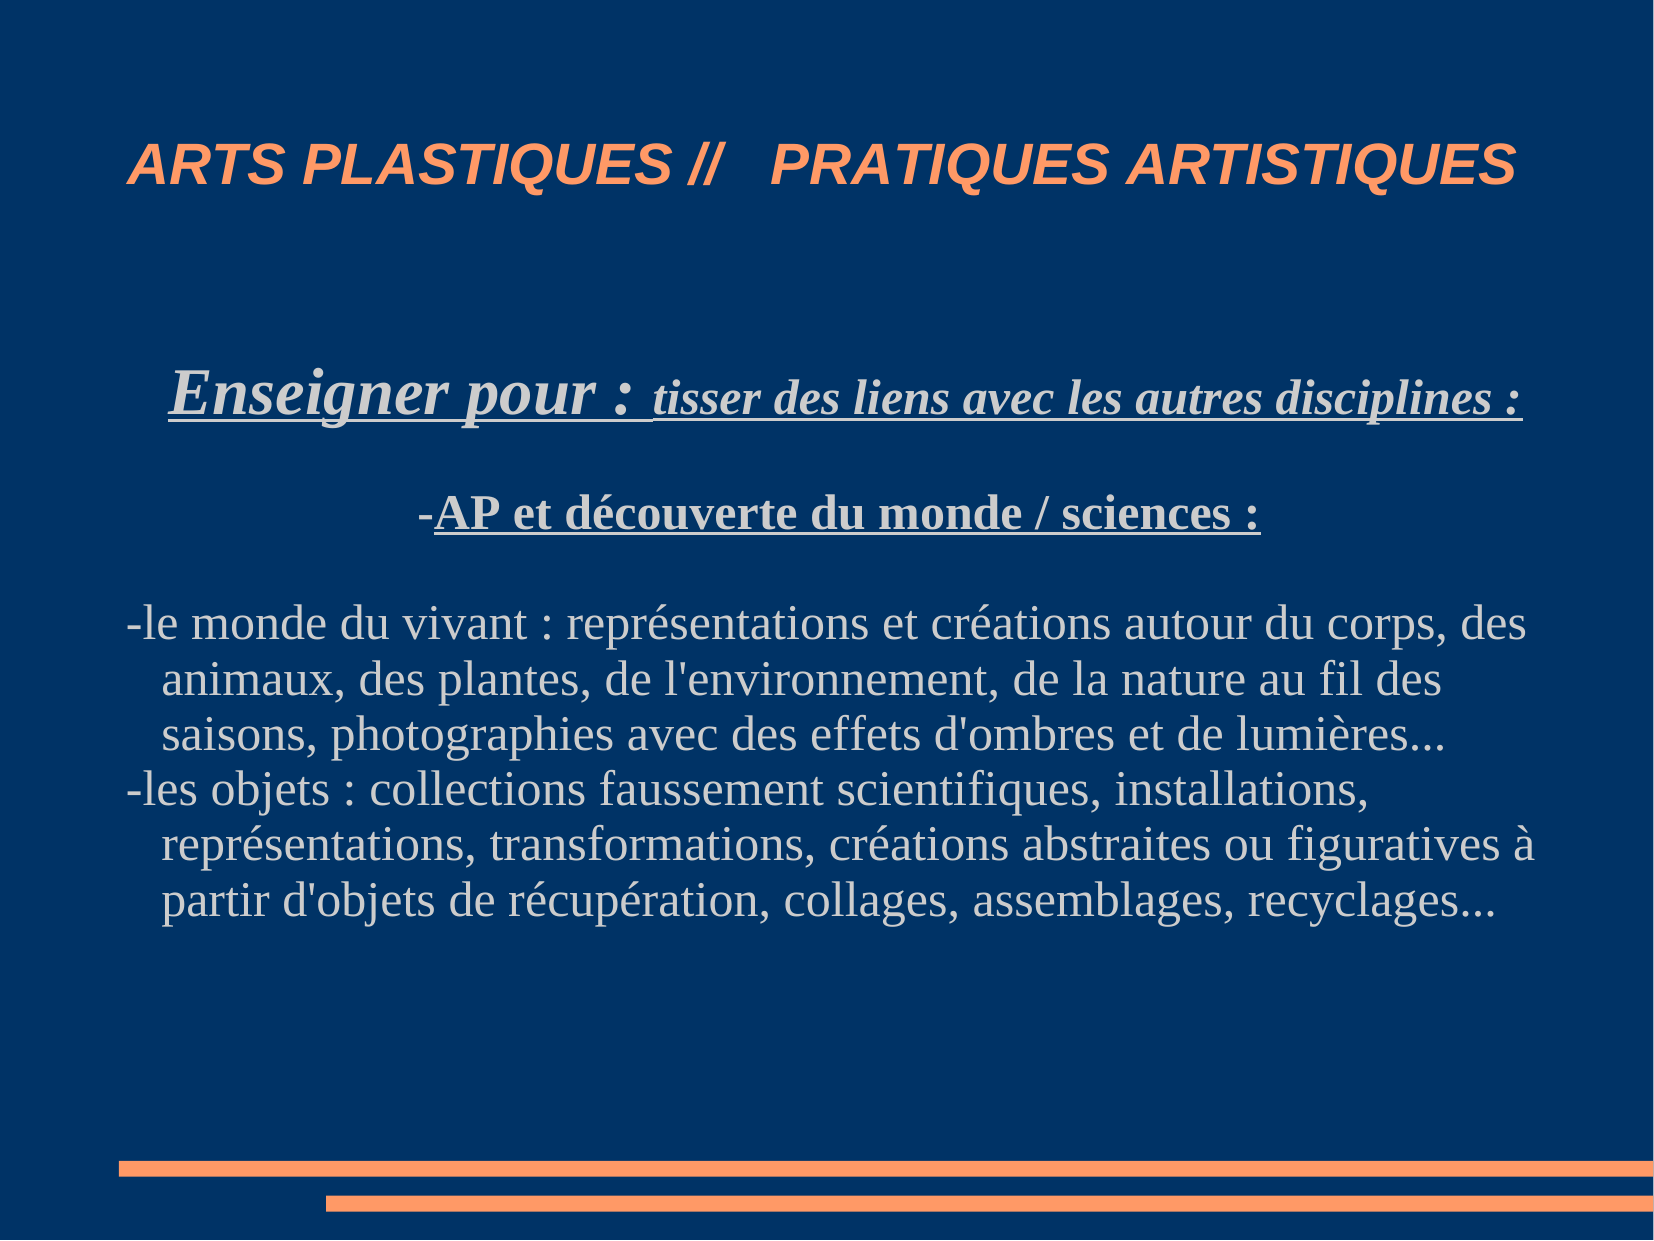

# ARTS PLASTIQUES // PRATIQUES ARTISTIQUES
Enseigner pour : tisser des liens avec les autres disciplines :
-AP et découverte du monde / sciences :
-le monde du vivant : représentations et créations autour du corps, des animaux, des plantes, de l'environnement, de la nature au fil des saisons, photographies avec des effets d'ombres et de lumières...
-les objets : collections faussement scientifiques, installations, représentations, transformations, créations abstraites ou figuratives à partir d'objets de récupération, collages, assemblages, recyclages...